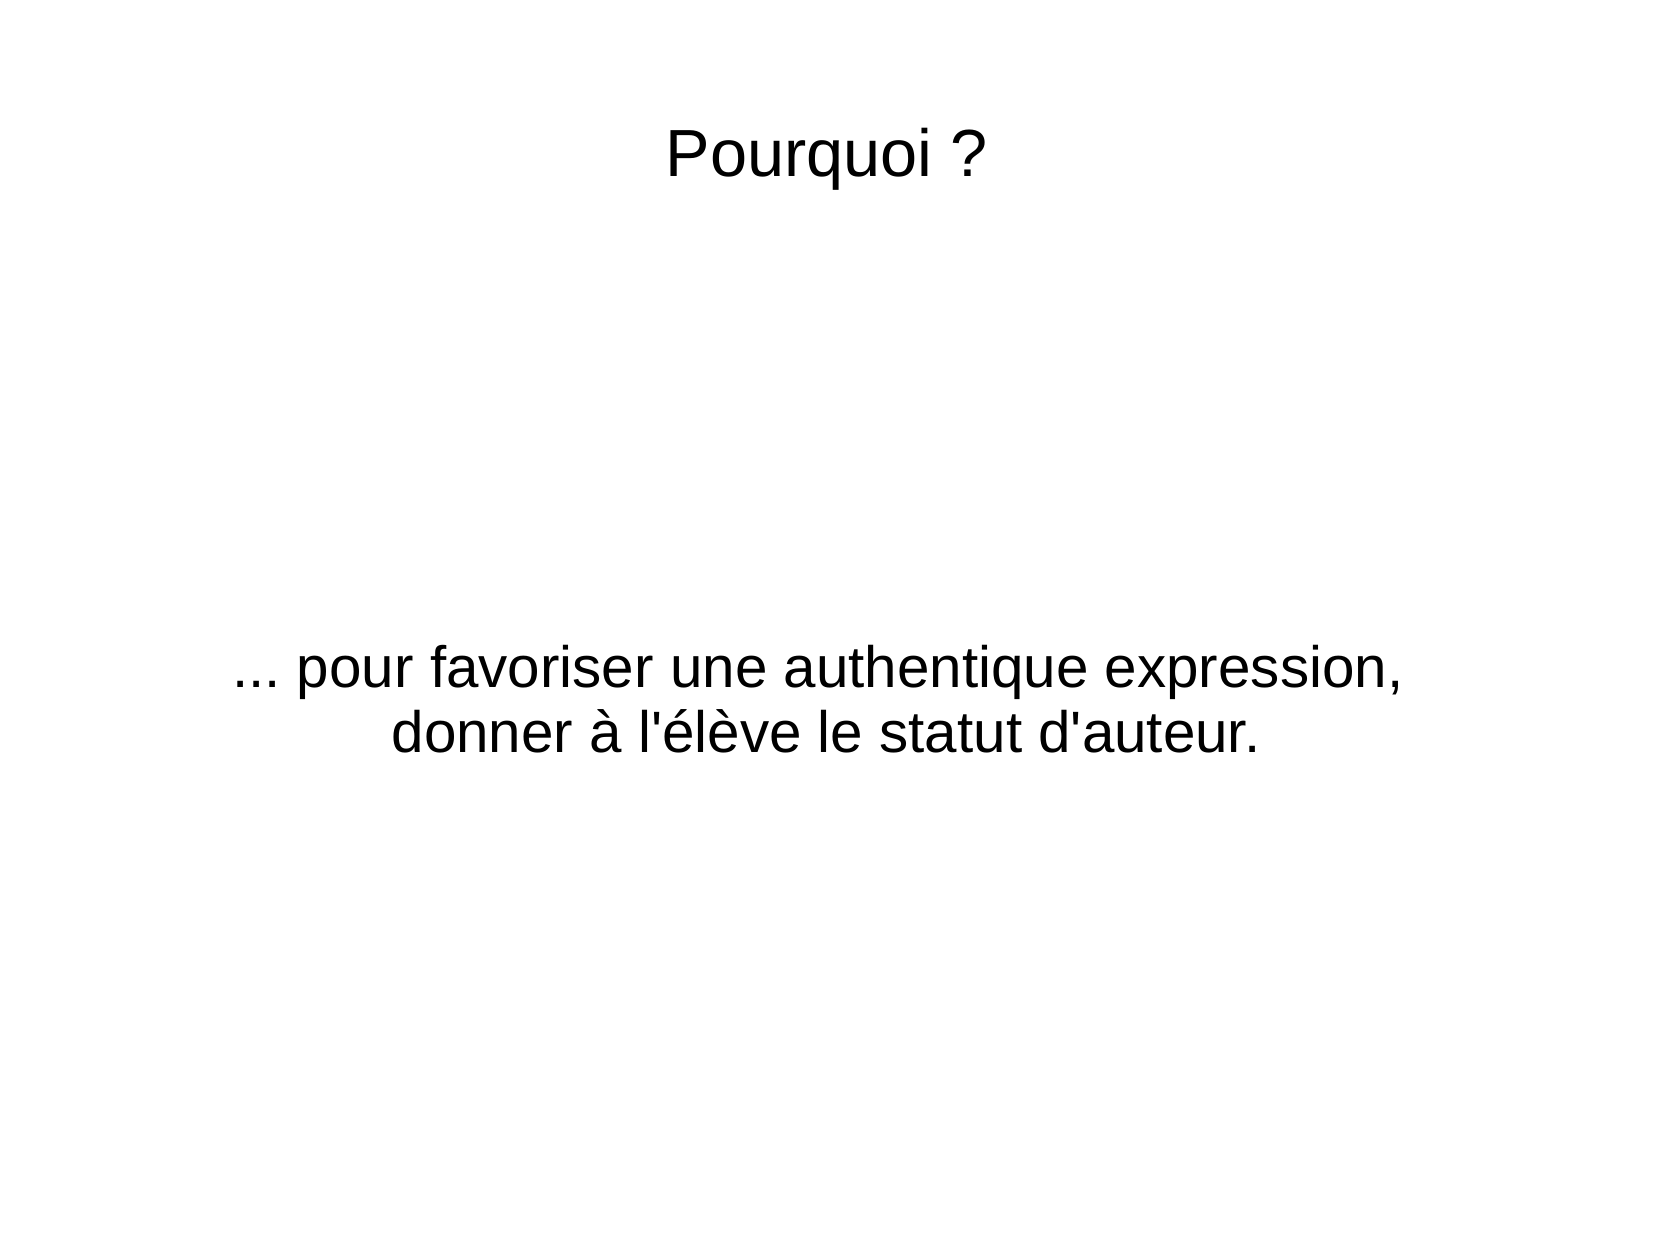

# Pourquoi ?
... pour favoriser une authentique expression,
donner à l'élève le statut d'auteur.